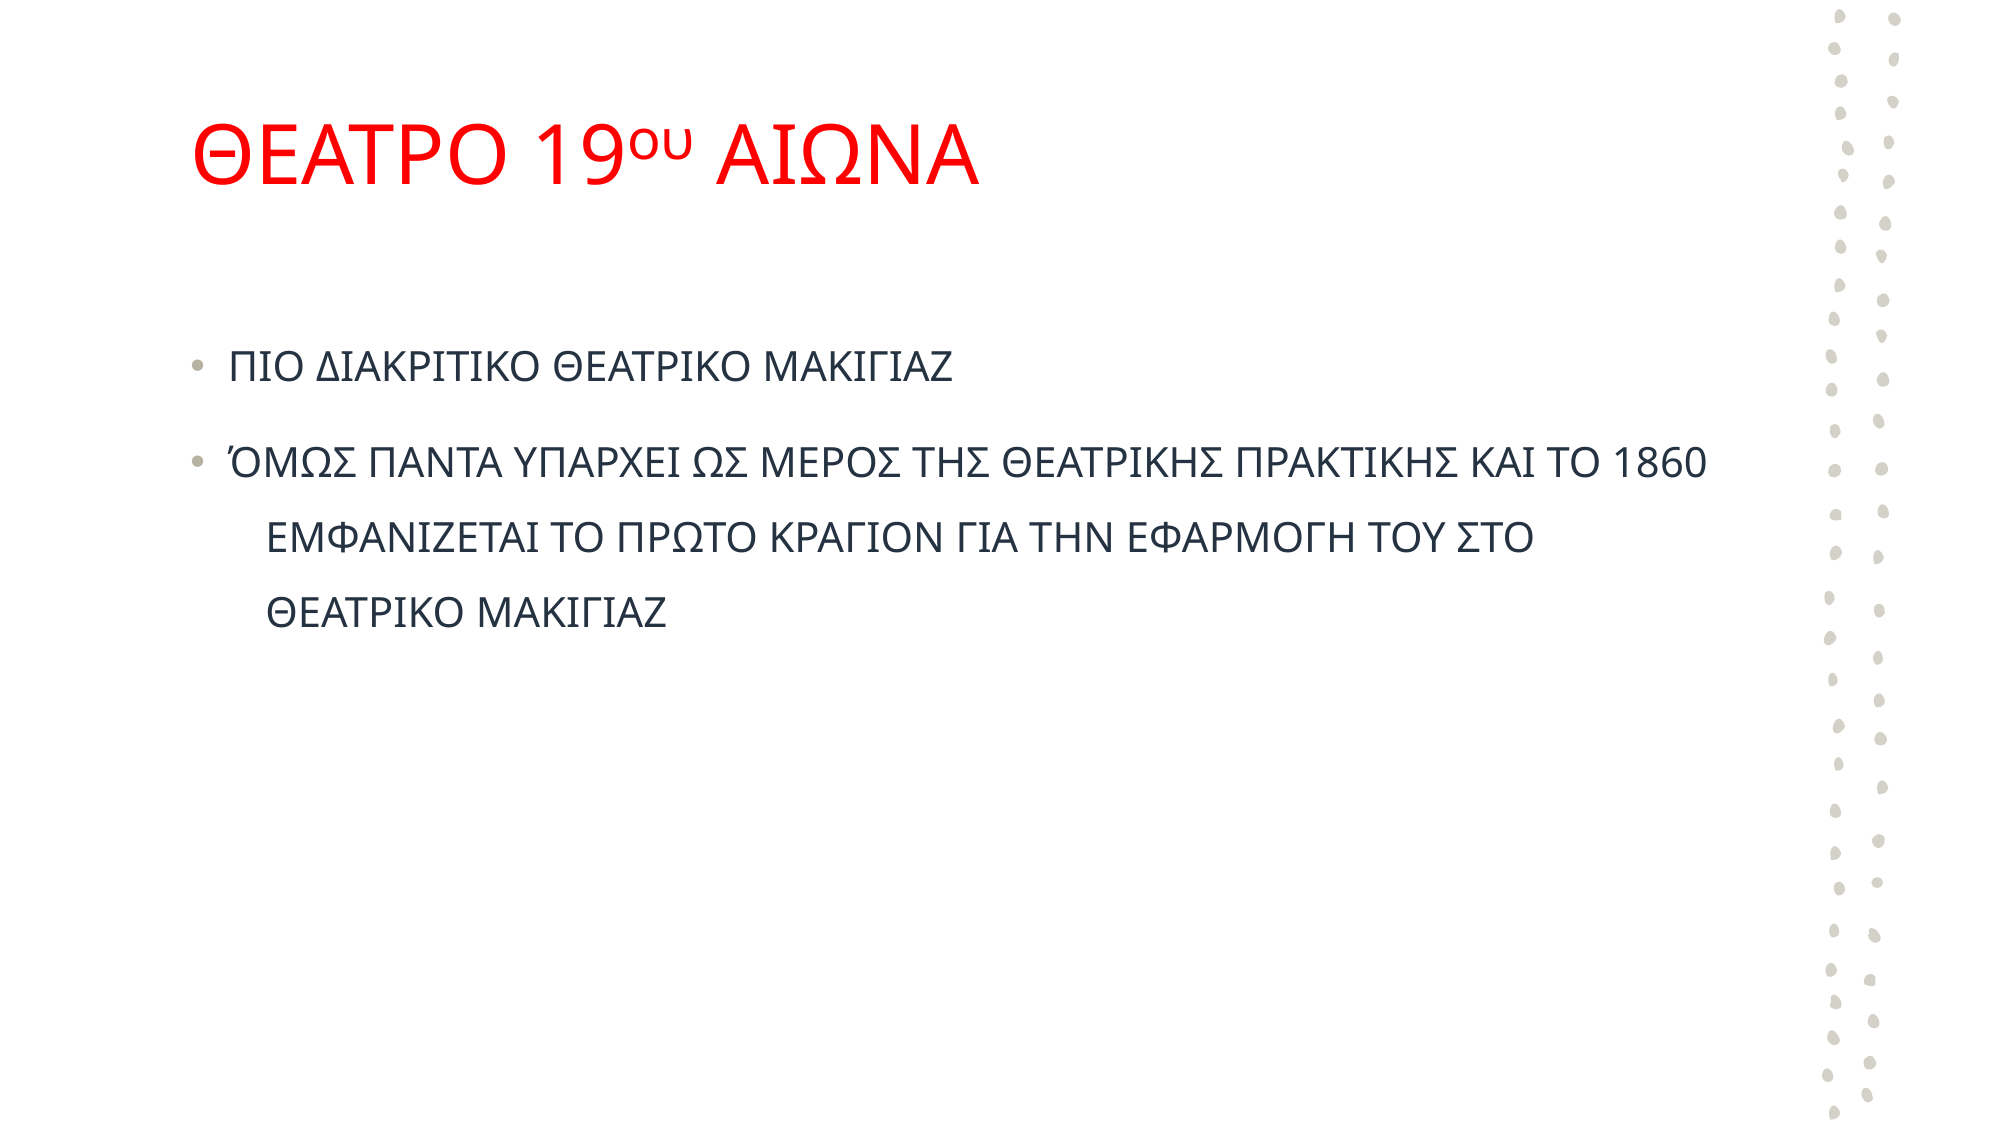

# ΘΕΑΤΡΟ 19ου ΑΙΩΝΑ
ΠΙΟ ΔΙΑΚΡΙΤΙΚΟ ΘΕΑΤΡΙΚΟ ΜΑΚΙΓΙΑΖ
ΌΜΩΣ ΠΑΝΤΑ ΥΠΑΡΧΕΙ ΩΣ ΜΕΡΟΣ ΤΗΣ ΘΕΑΤΡΙΚΗΣ ΠΡΑΚΤΙΚΗΣ ΚΑΙ ΤΟ 1860 ΕΜΦΑΝΙΖΕΤΑΙ ΤΟ ΠΡΩΤΟ ΚΡΑΓΙΟΝ ΓΙΑ ΤΗΝ ΕΦΑΡΜΟΓΗ ΤΟΥ ΣΤΟ ΘΕΑΤΡΙΚΟ ΜΑΚΙΓΙΑΖ